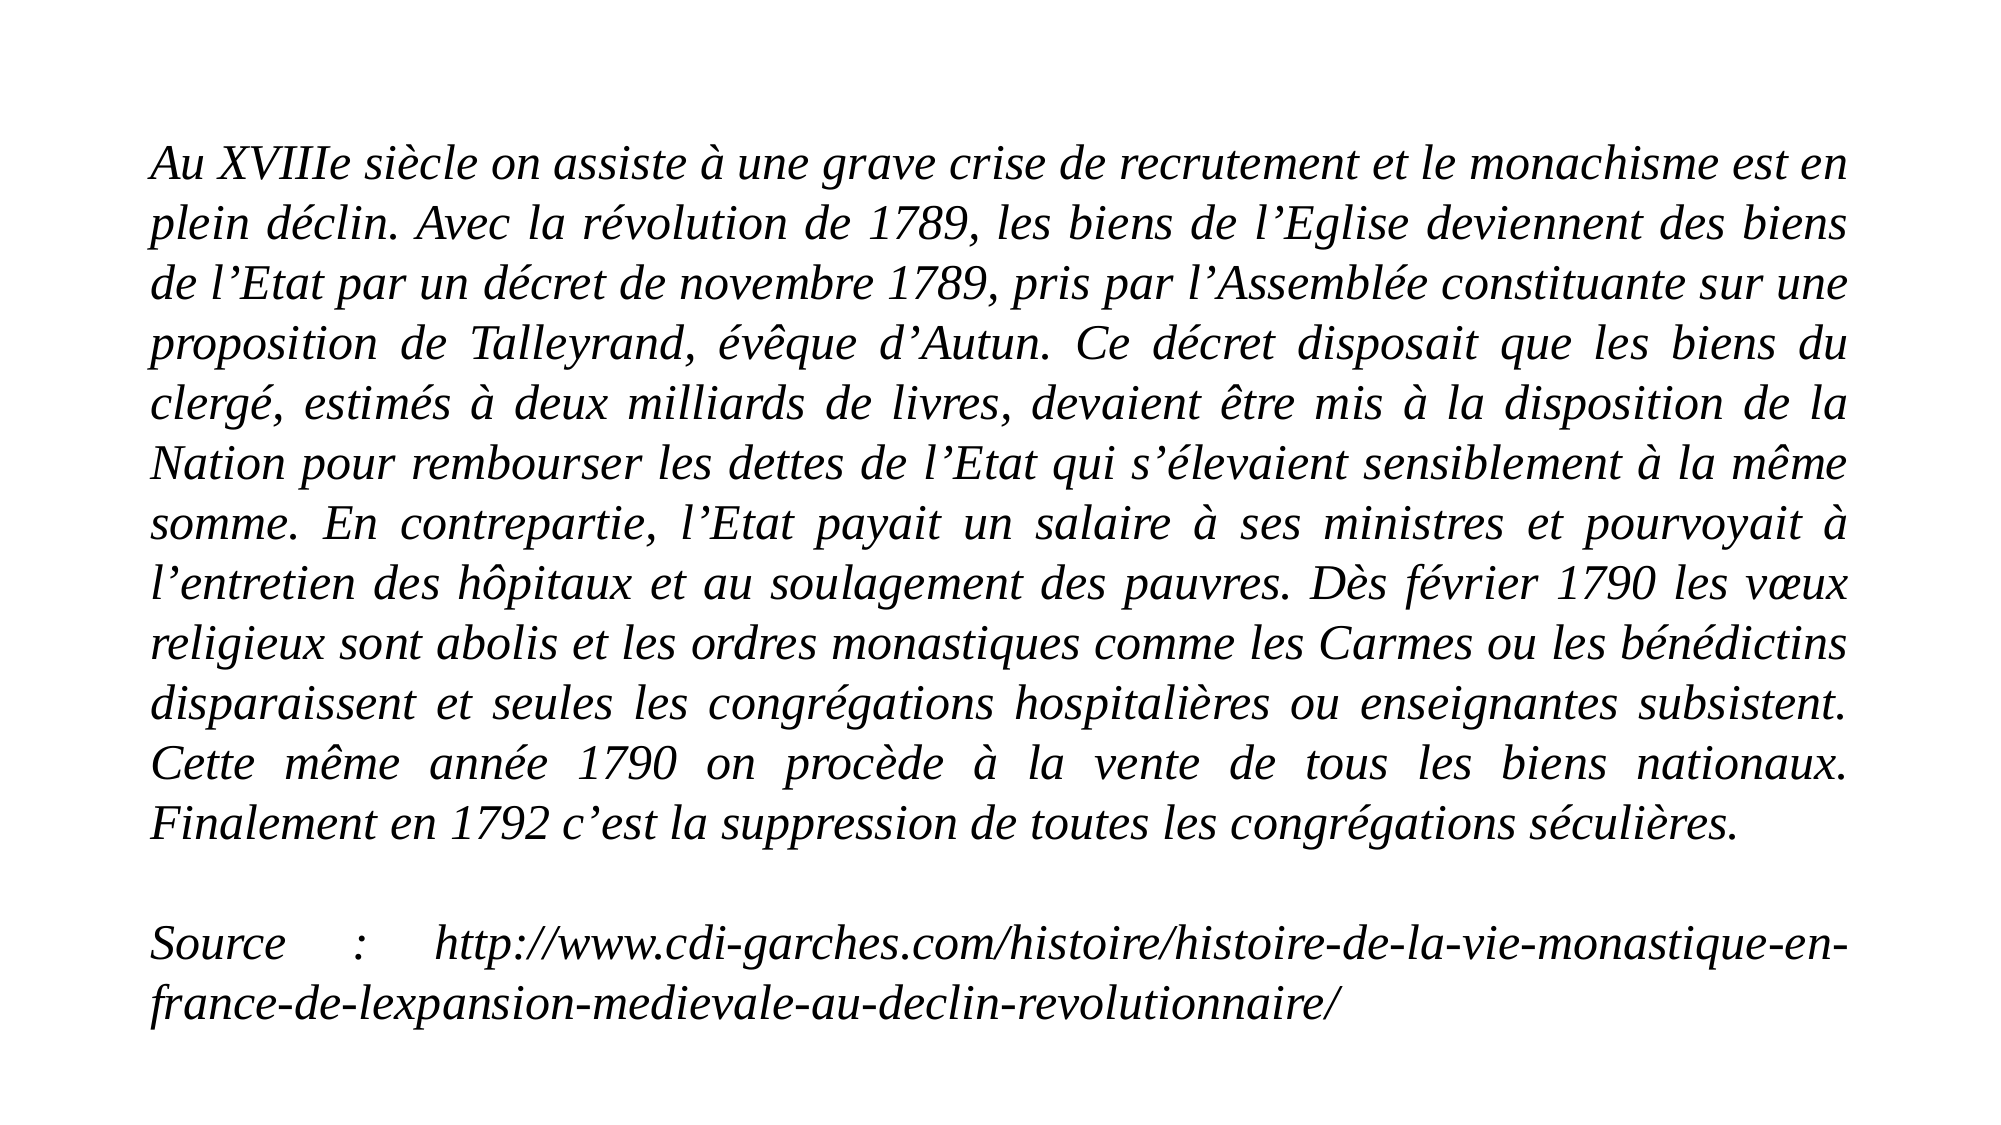

Au XVIIIe siècle on assiste à une grave crise de recrutement et le monachisme est en plein déclin. Avec la révolution de 1789, les biens de l’Eglise deviennent des biens de l’Etat par un décret de novembre 1789, pris par l’Assemblée constituante sur une proposition de Talleyrand, évêque d’Autun. Ce décret disposait que les biens du clergé, estimés à deux milliards de livres, devaient être mis à la disposition de la Nation pour rembourser les dettes de l’Etat qui s’élevaient sensiblement à la même somme. En contrepartie, l’Etat payait un salaire à ses ministres et pourvoyait à l’entretien des hôpitaux et au soulagement des pauvres. Dès février 1790 les vœux religieux sont abolis et les ordres monastiques comme les Carmes ou les bénédictins disparaissent et seules les congrégations hospitalières ou enseignantes subsistent. Cette même année 1790 on procède à la vente de tous les biens nationaux. Finalement en 1792 c’est la suppression de toutes les congrégations séculières.
Source : http://www.cdi-garches.com/histoire/histoire-de-la-vie-monastique-en-france-de-lexpansion-medievale-au-declin-revolutionnaire/